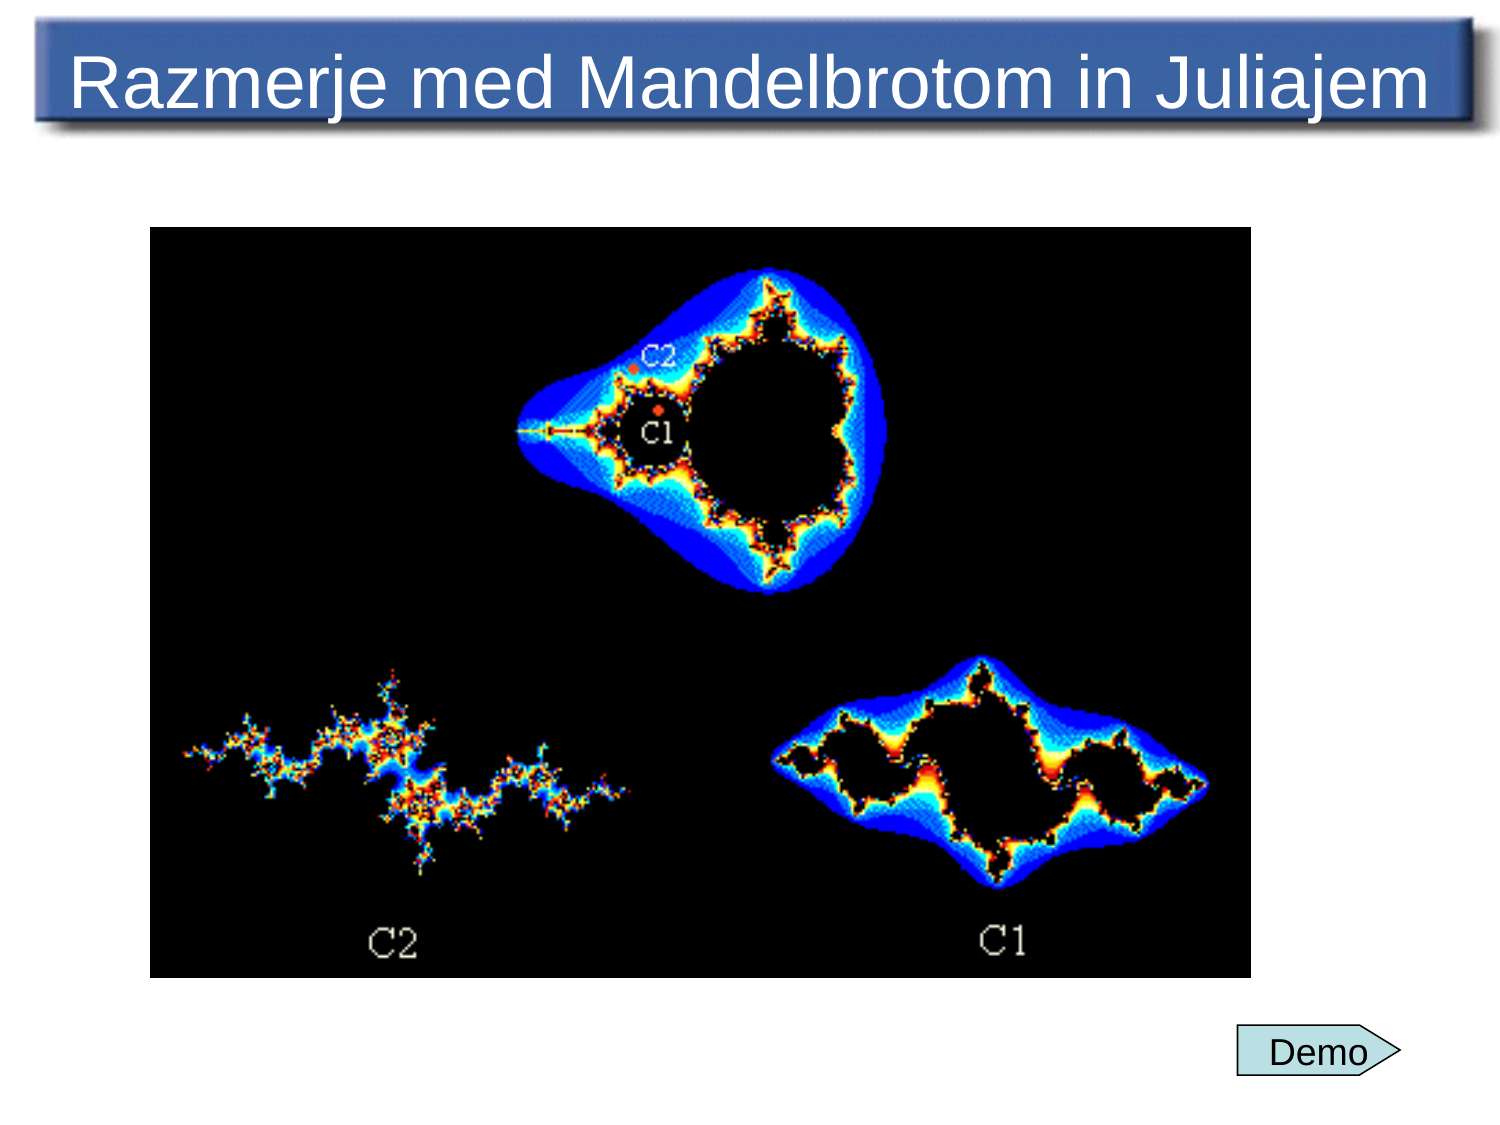

# Razmerje med Mandelbrotom in Juliajem
Demo